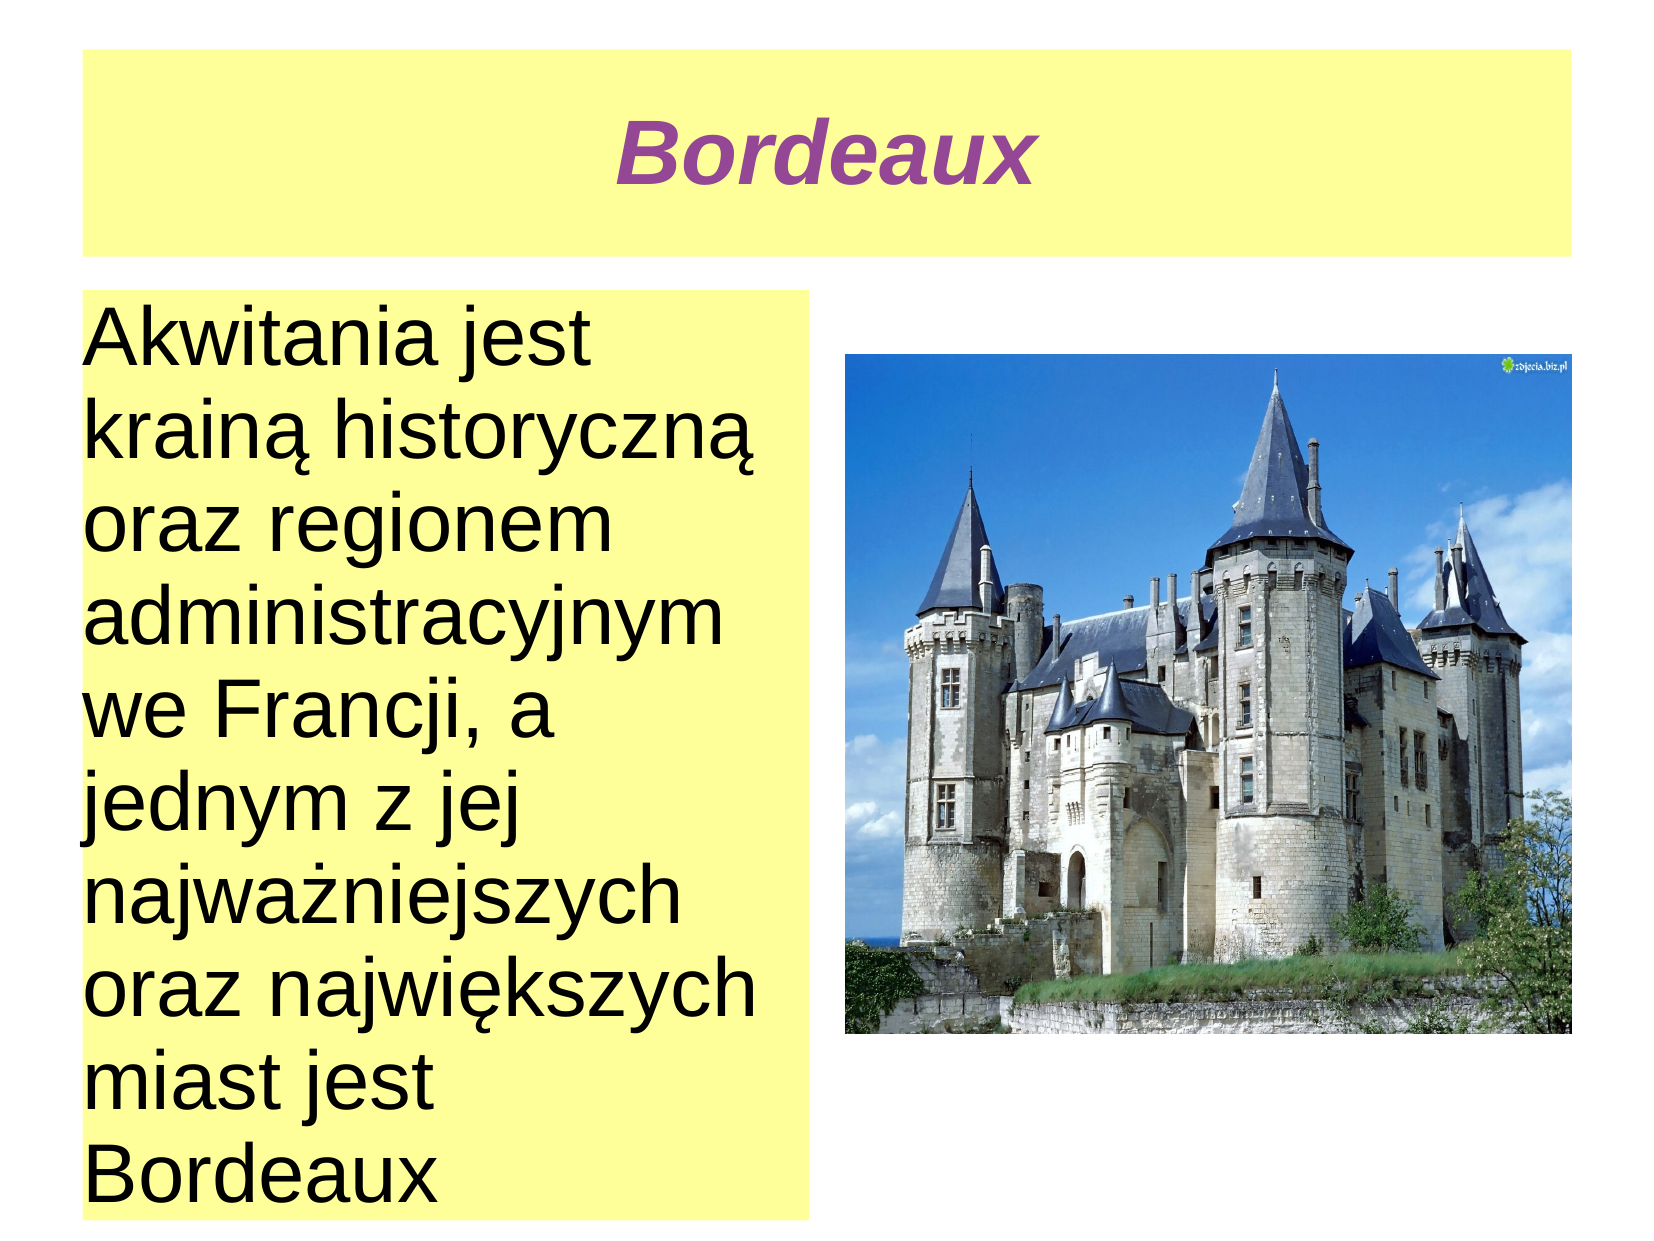

# Bordeaux
Akwitania jest krainą historyczną oraz regionem administracyjnym we Francji, a jednym z jej najważniejszych oraz największych miast jest Bordeaux